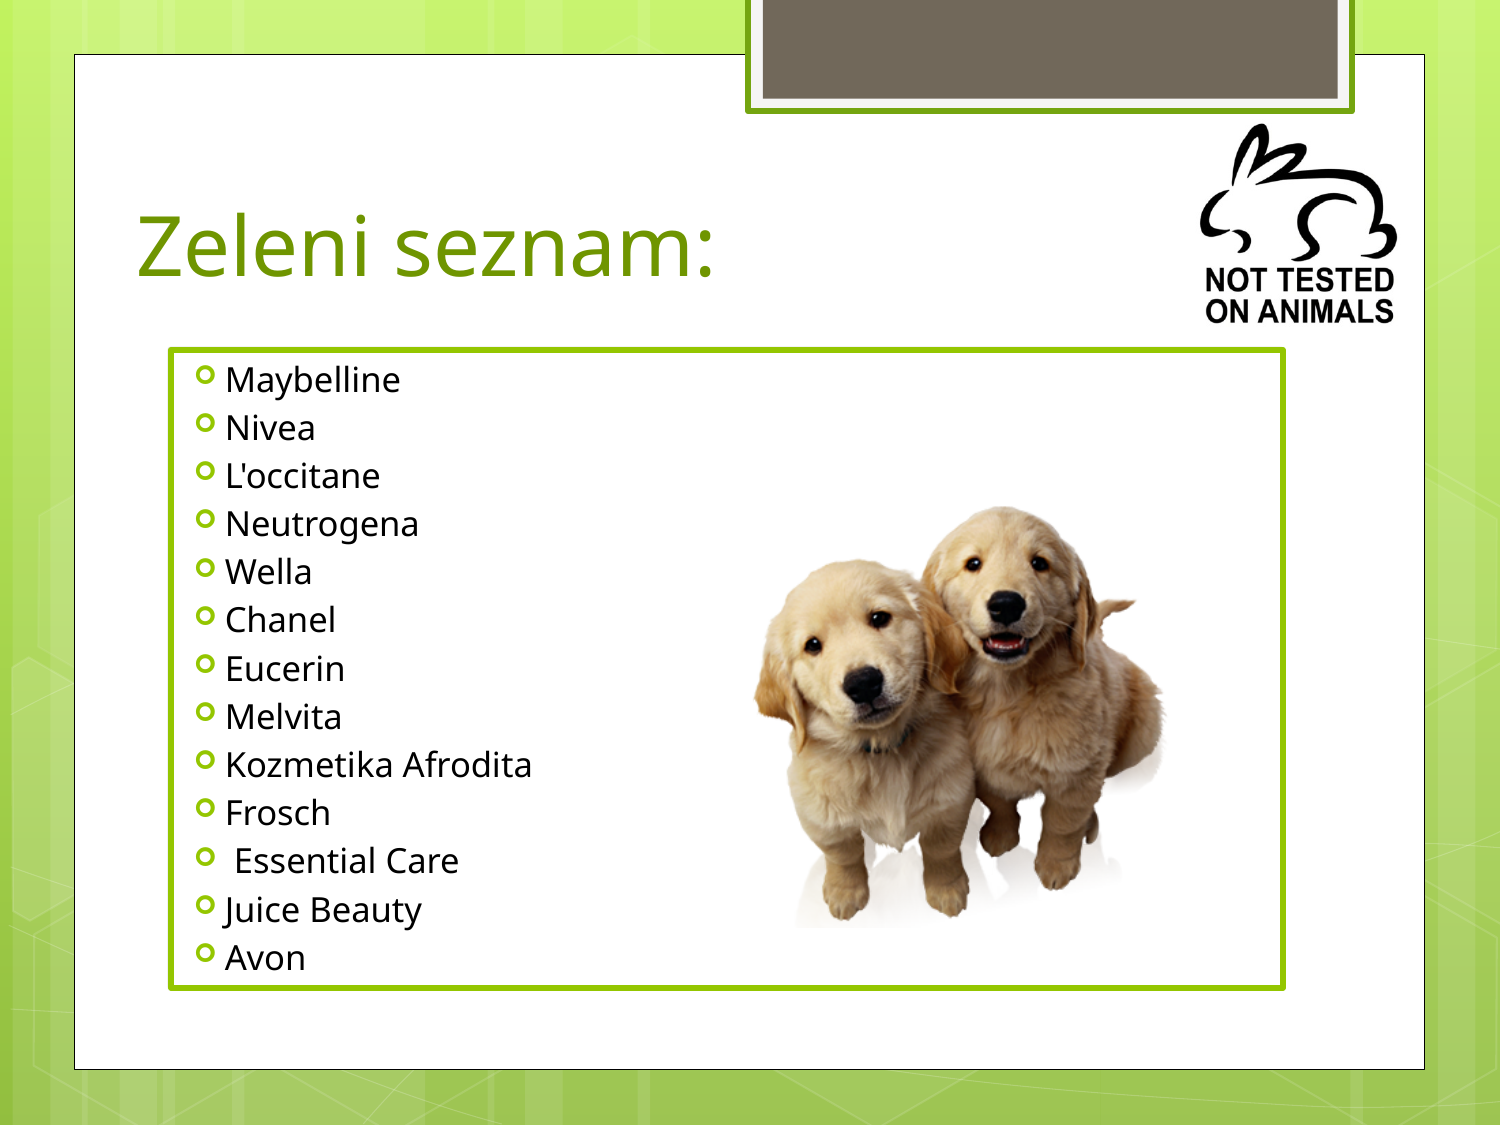

# Zeleni seznam:
Maybelline
Nivea
L'occitane
Neutrogena
Wella
Chanel
Eucerin
Melvita
Kozmetika Afrodita
Frosch
 Essential Care
Juice Beauty
Avon